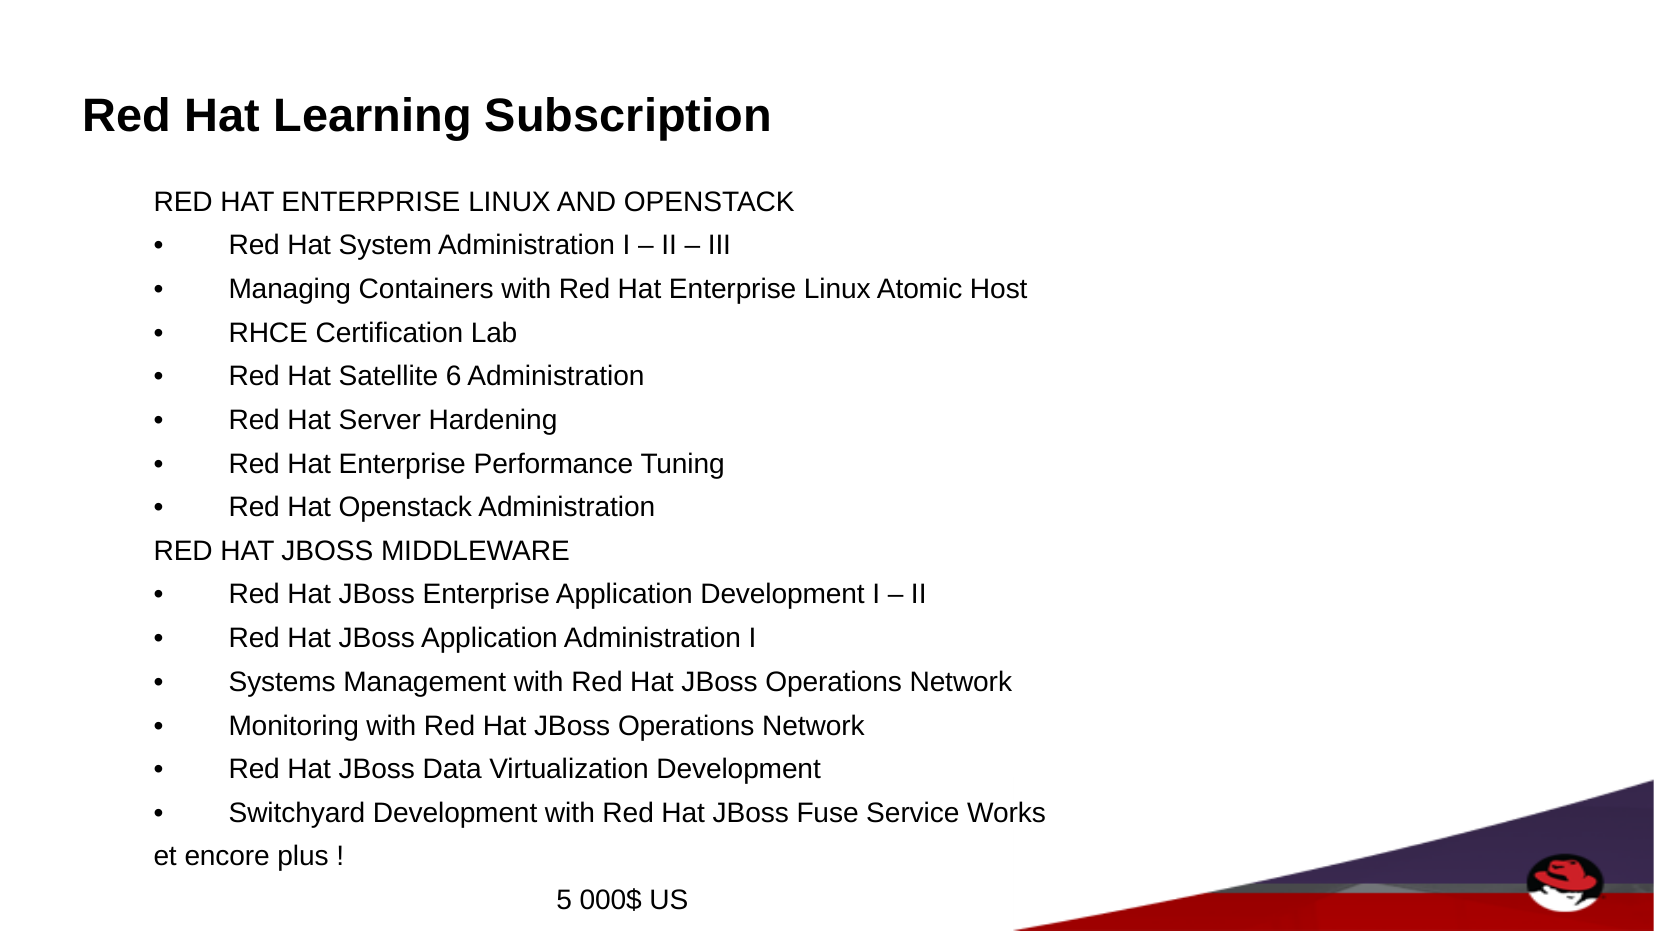

# Red Hat Learning Subscription
RED HAT ENTERPRISE LINUX AND OPENSTACK
•	Red Hat System Administration I – II – III
•	Managing Containers with Red Hat Enterprise Linux Atomic Host
•	RHCE Certification Lab
•	Red Hat Satellite 6 Administration
•	Red Hat Server Hardening
•	Red Hat Enterprise Performance Tuning
•	Red Hat Openstack Administration
RED HAT JBOSS MIDDLEWARE
•	Red Hat JBoss Enterprise Application Development I – II
•	Red Hat JBoss Application Administration I
•	Systems Management with Red Hat JBoss Operations Network
•	Monitoring with Red Hat JBoss Operations Network
•	Red Hat JBoss Data Virtualization Development
•	Switchyard Development with Red Hat JBoss Fuse Service Works
et encore plus !
 5 000$ US